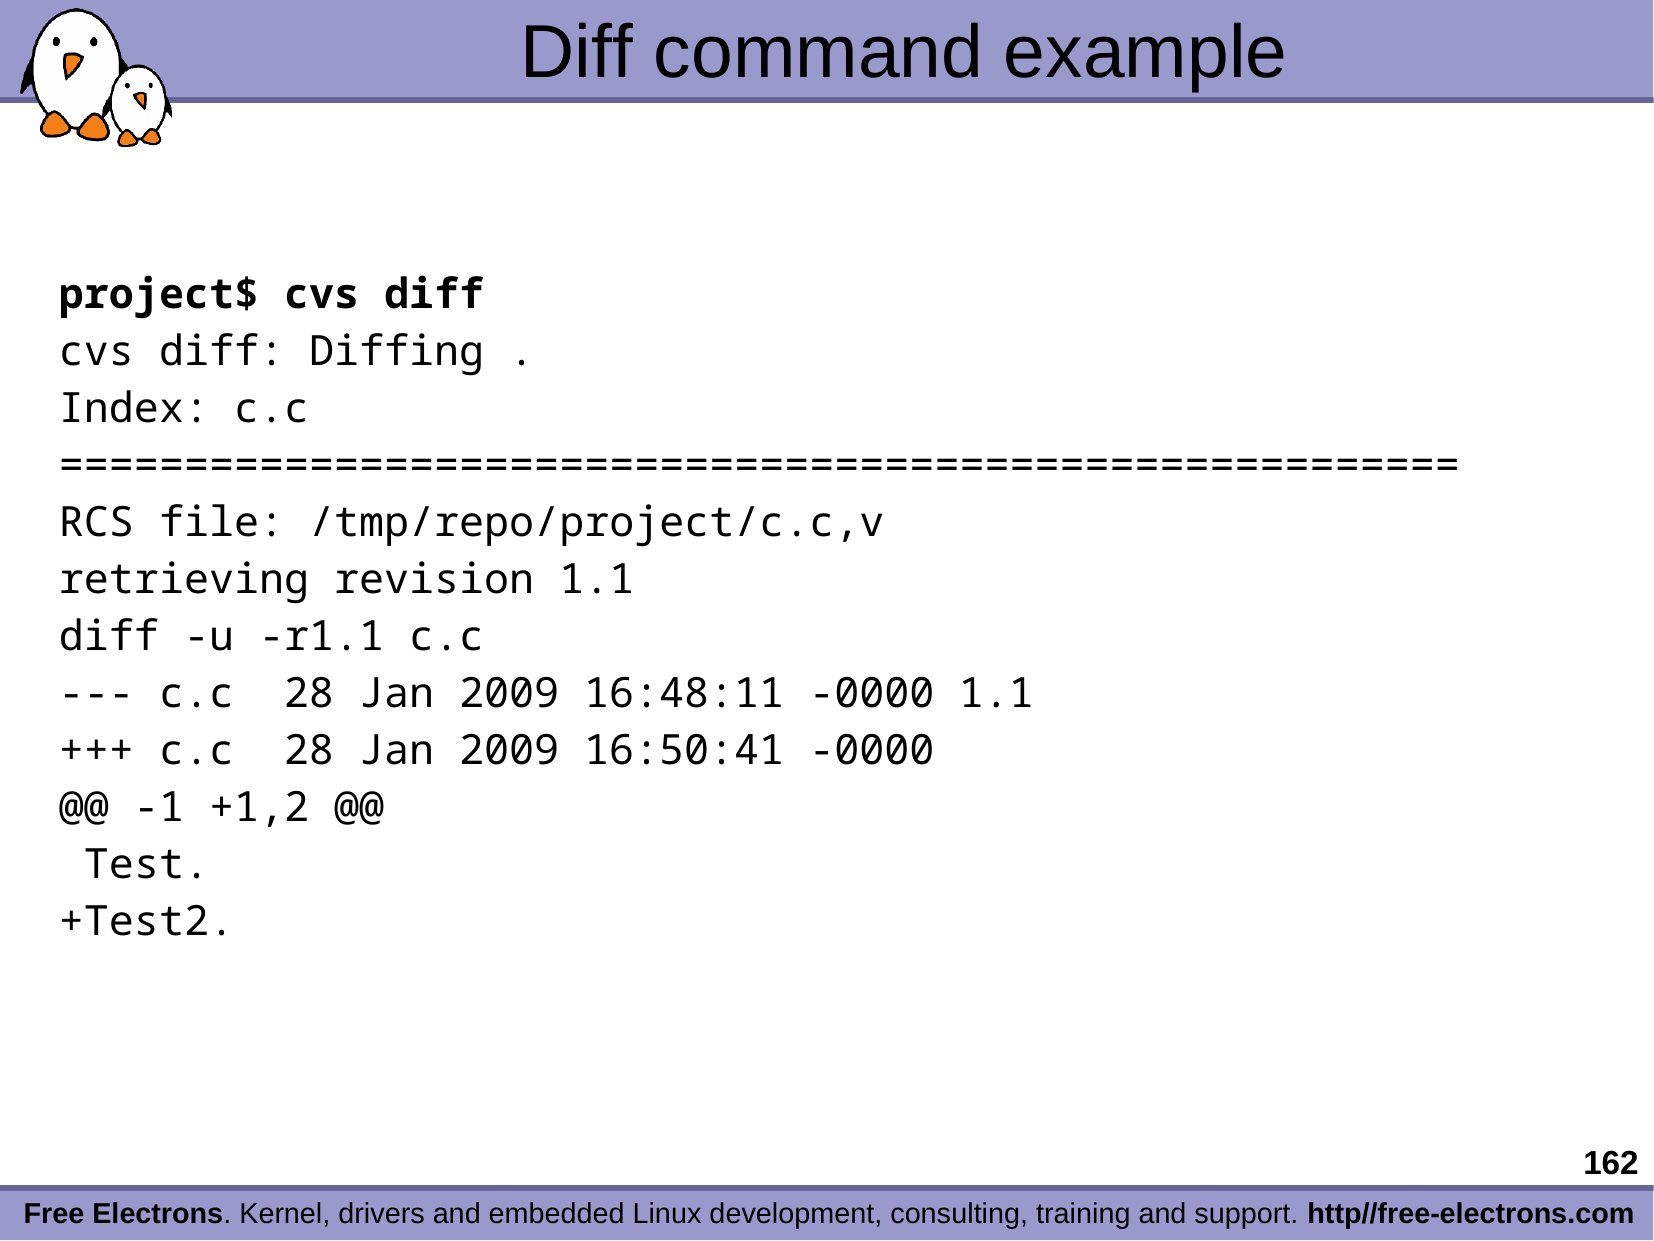

# Diff command example
project$ cvs diff
cvs diff: Diffing .
Index: c.c
========================================================
RCS file: /tmp/repo/project/c.c,v
retrieving revision 1.1
diff -u -r1.1 c.c
--- c.c	28 Jan 2009 16:48:11 -0000	1.1
+++ c.c	28 Jan 2009 16:50:41 -0000
@@ -1 +1,2 @@
 Test.
+Test2.